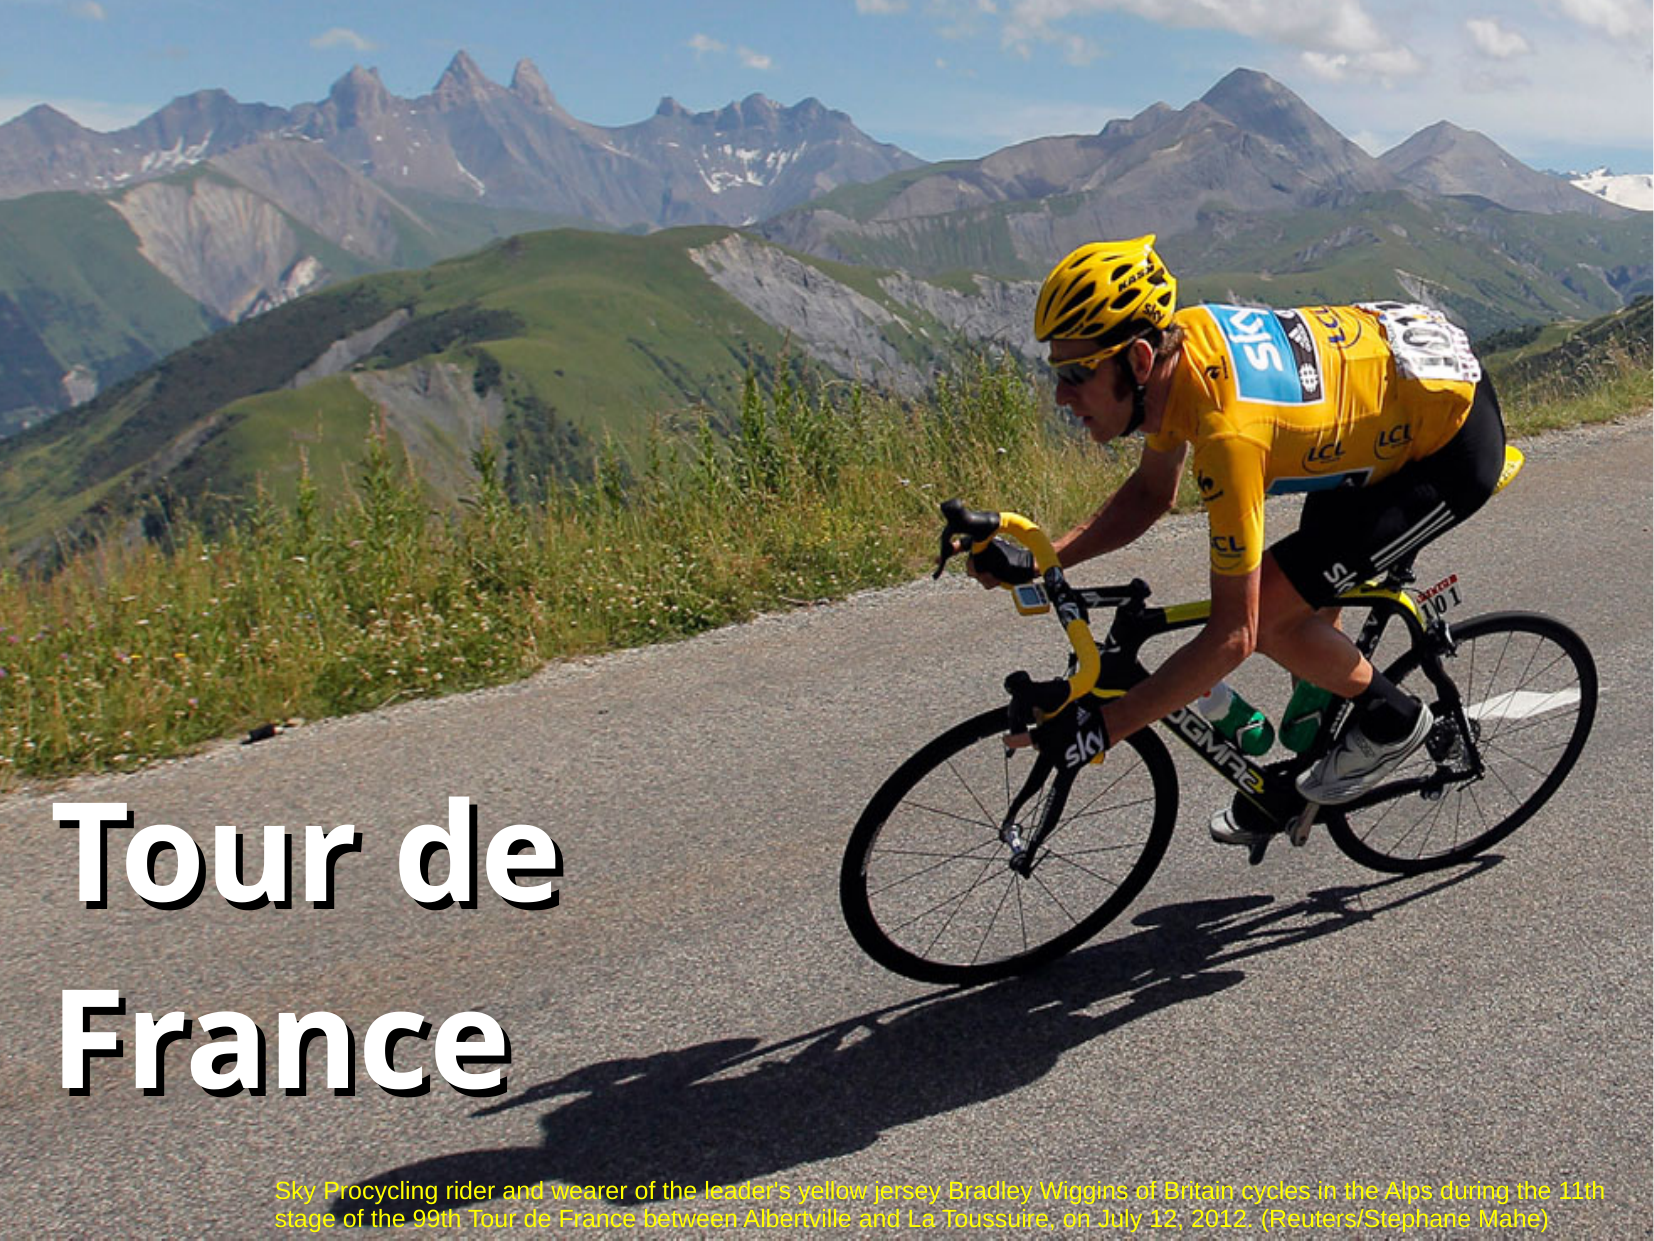

#
Tour de
France
Sky Procycling rider and wearer of the leader's yellow jersey Bradley Wiggins of Britain cycles in the Alps during the 11th
stage of the 99th Tour de France between Albertville and La Toussuire, on July 12, 2012. (Reuters/Stephane Mahe)